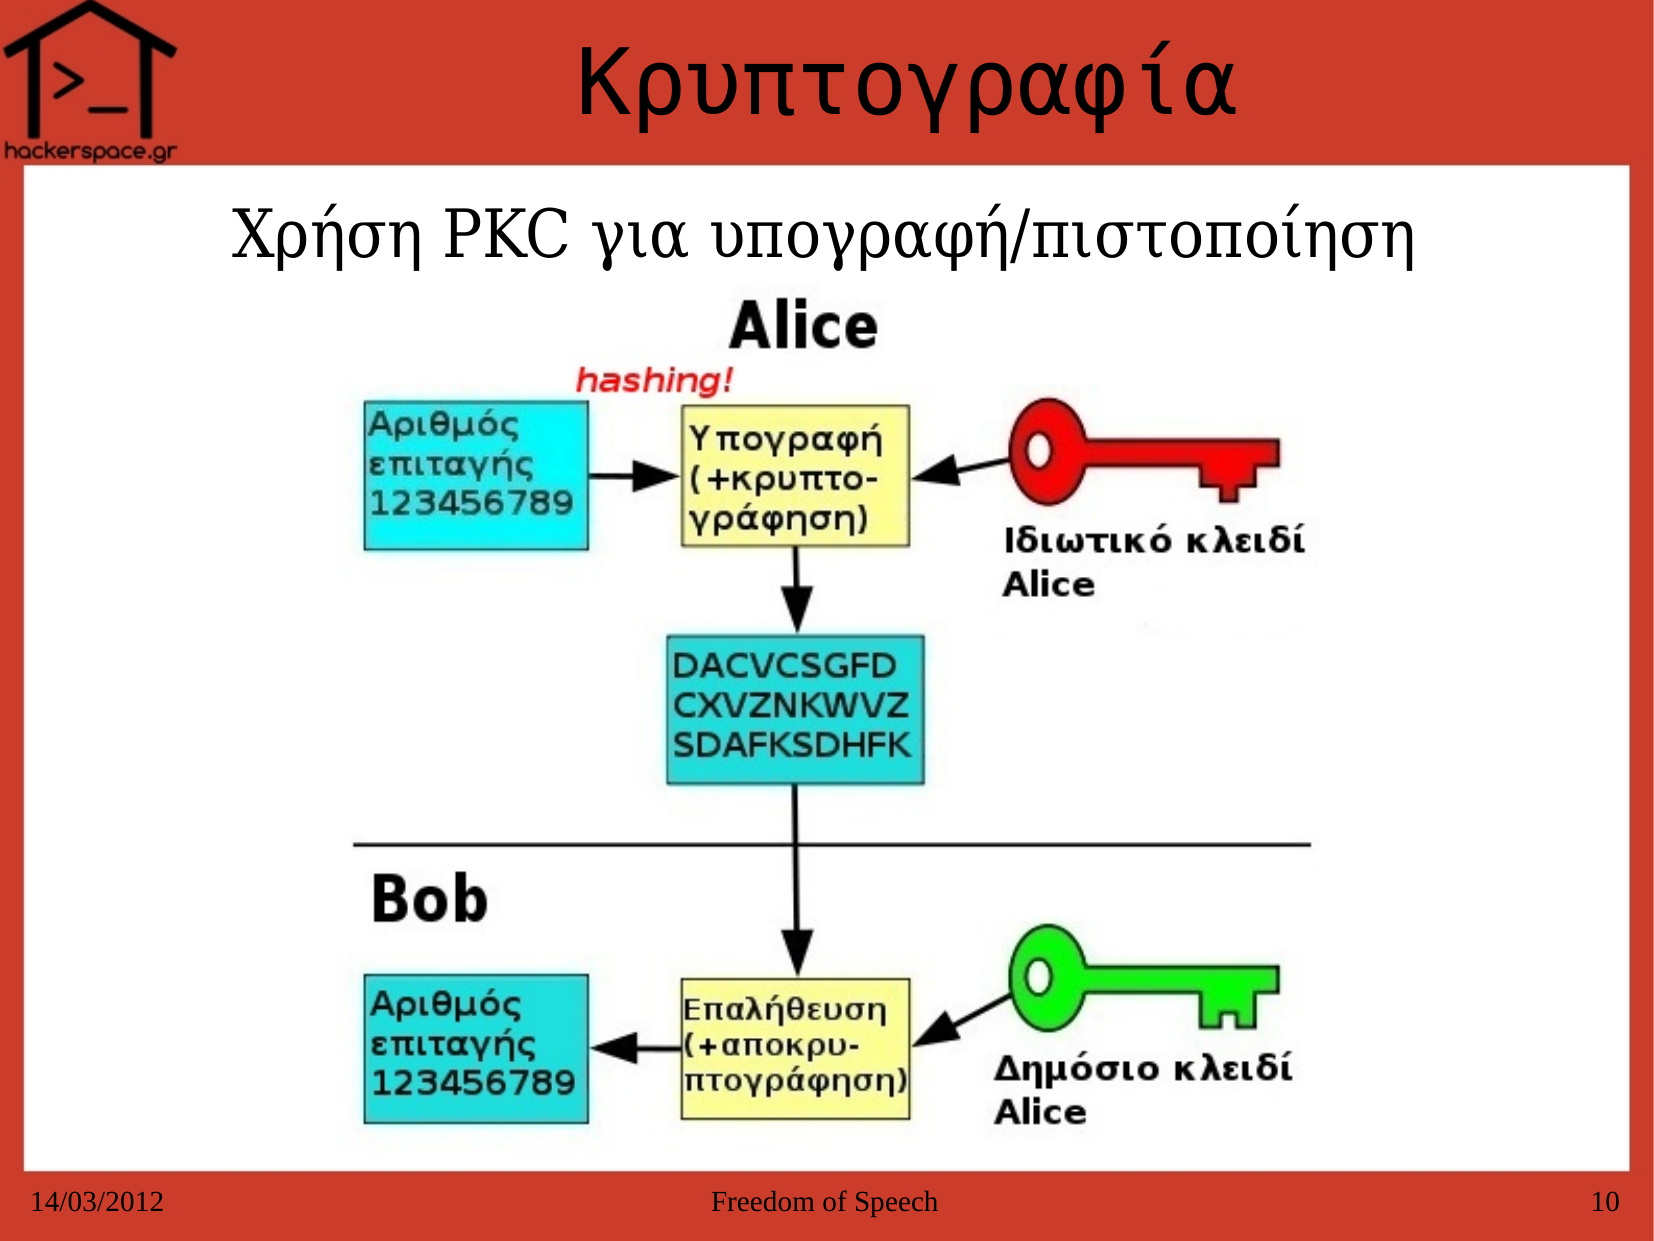

# Κρυπτογραφία
Χρήση PKC για υπογραφή/πιστοποίηση
14/03/2012
Freedom of Speech
10